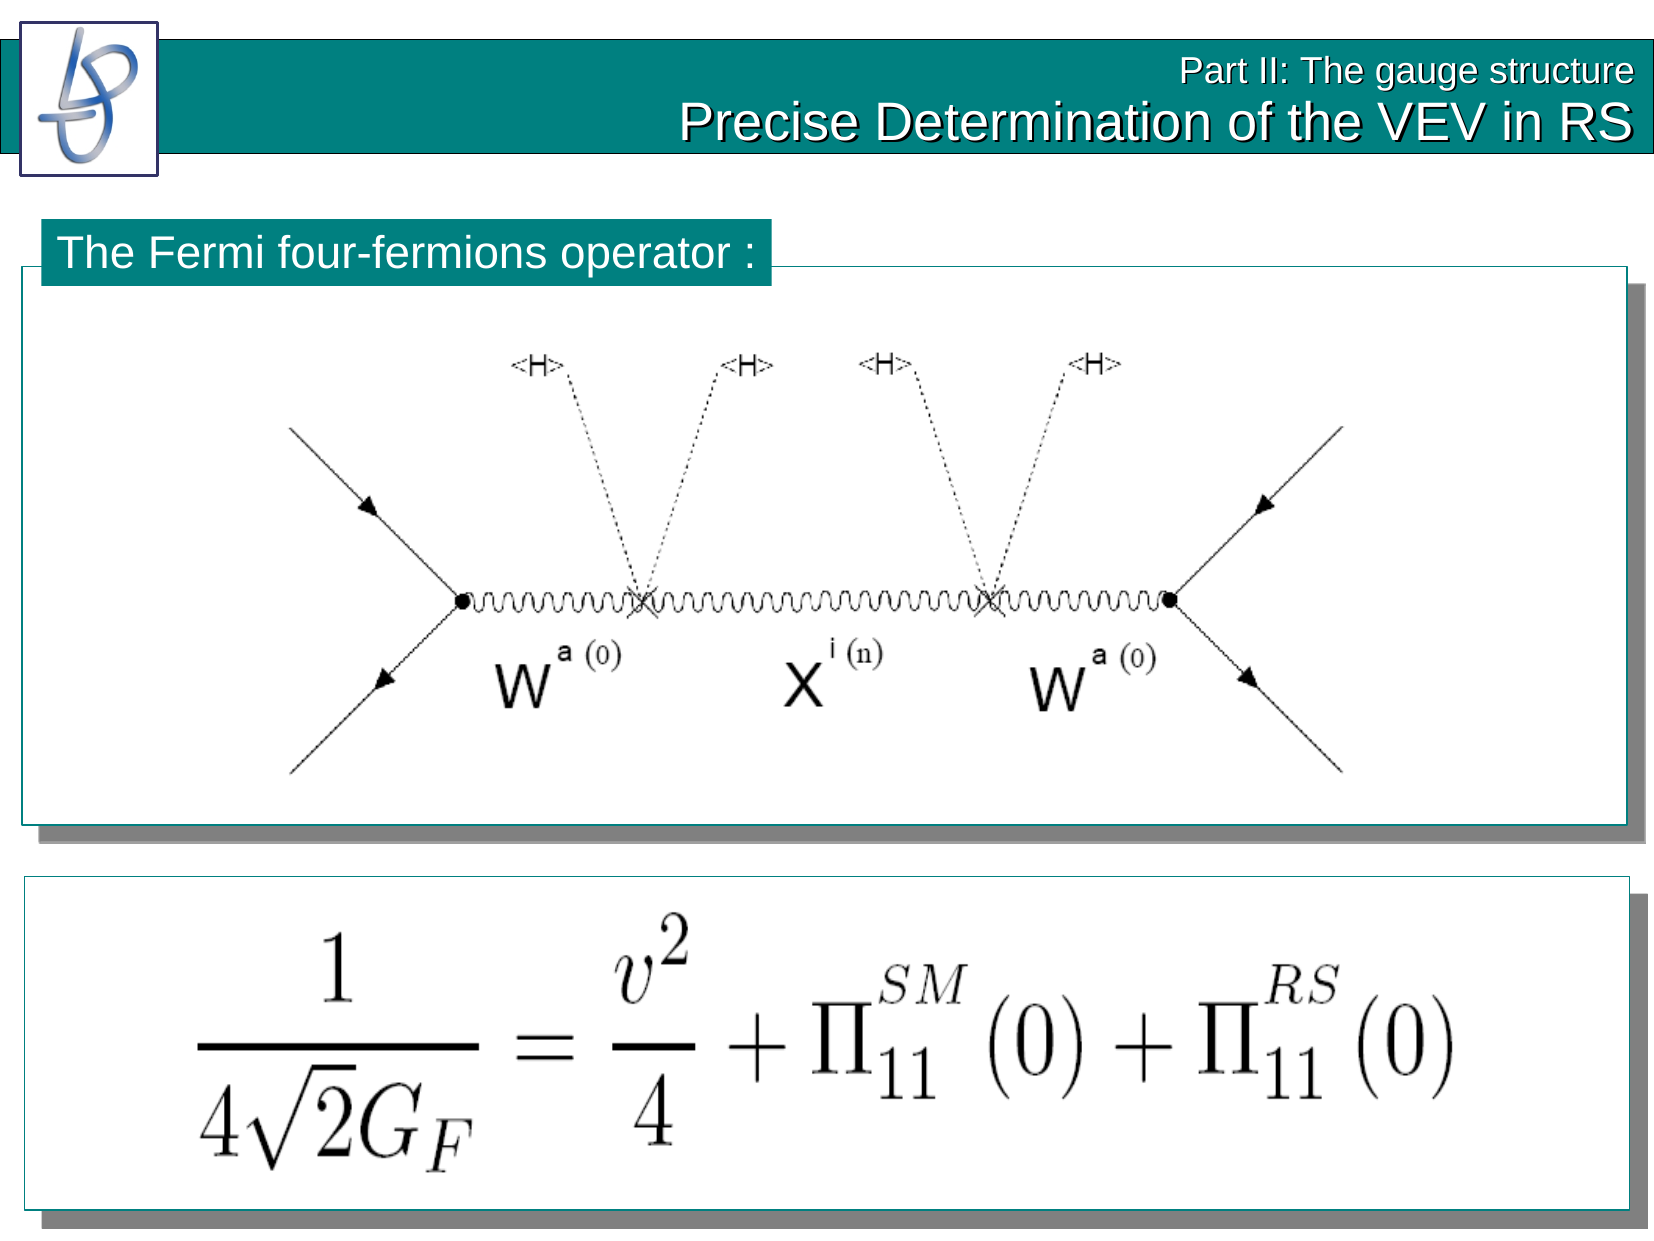

Part II: The gauge structure
Precise Determination of the VEV in RS
The Fermi four-fermions operator :